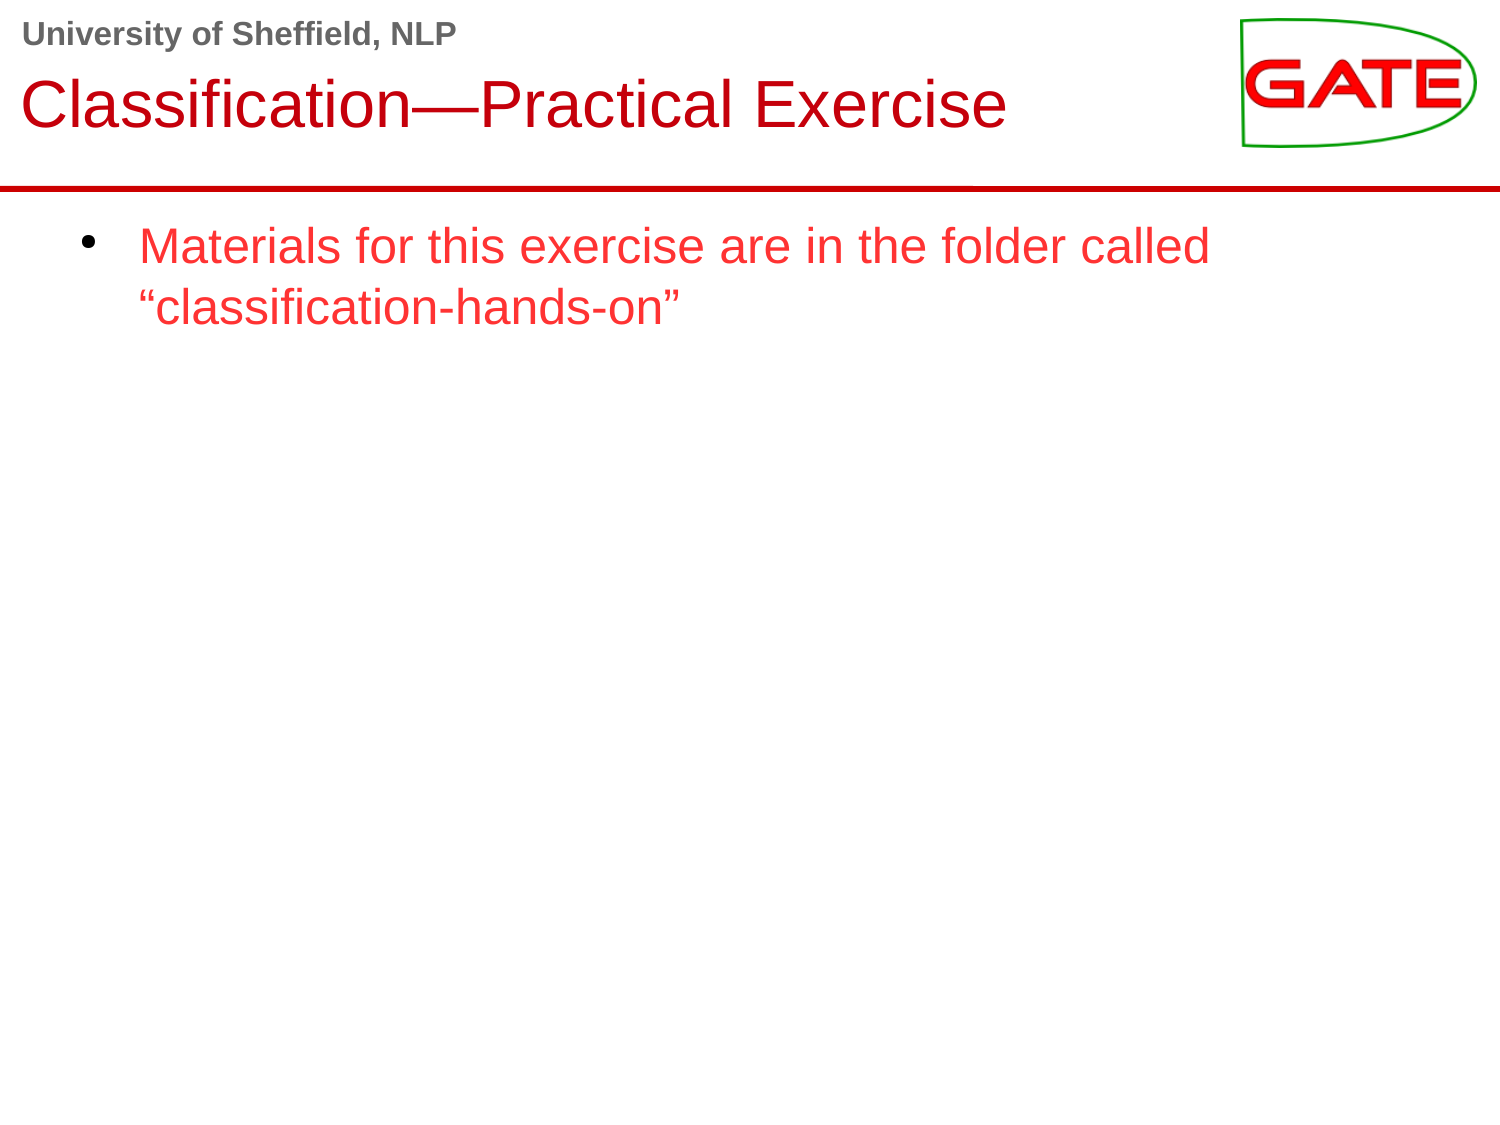

# Classification—Practical Exercise
Materials for this exercise are in the folder called “classification-hands-on”